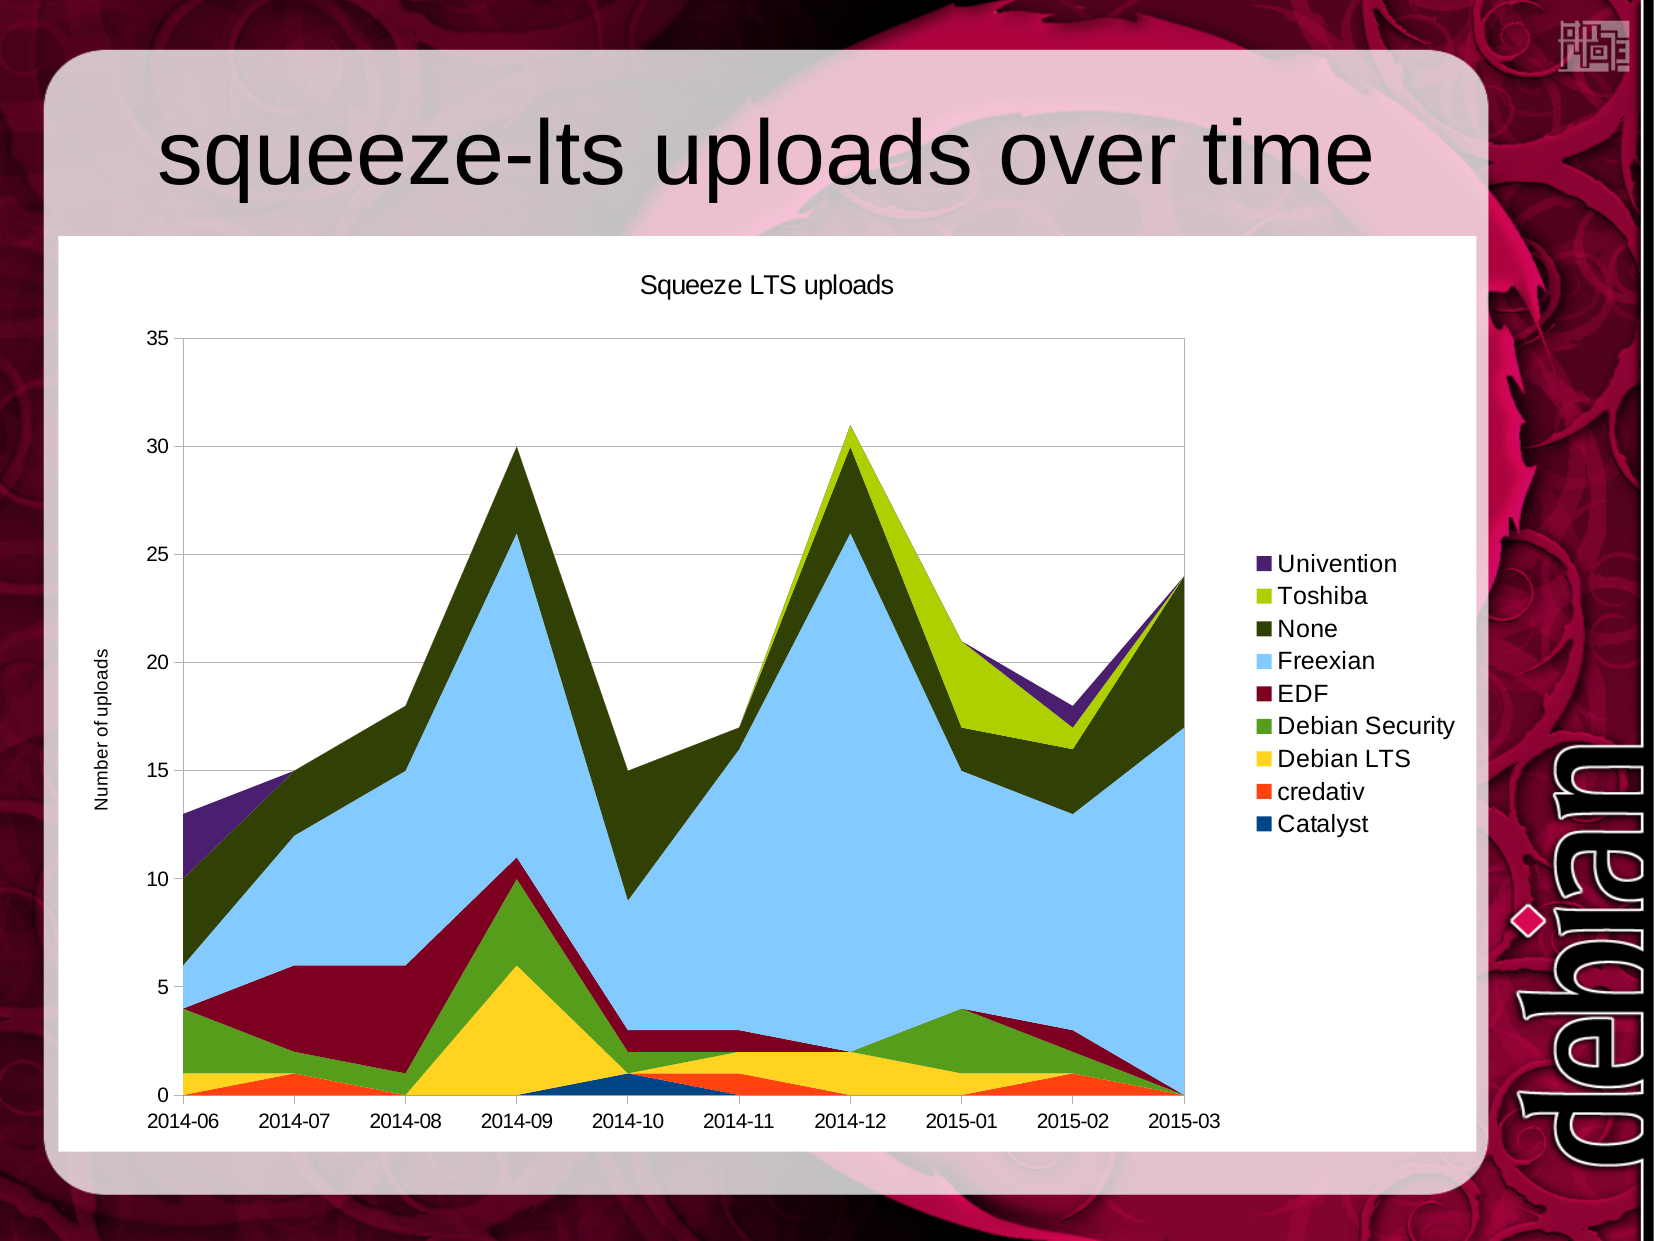

# squeeze-lts uploads over time
### Chart: Squeeze LTS uploads
| Category | Catalyst | credativ | Debian LTS | Debian Security | EDF | Freexian | None | Toshiba | Univention |
|---|---|---|---|---|---|---|---|---|---|
| 2014-06 | None | None | 1.0 | 3.0 | None | 2.0 | 4.0 | None | 3.0 |
| 2014-07 | None | 1.0 | None | 1.0 | 4.0 | 6.0 | 3.0 | None | None |
| 2014-08 | None | None | None | 1.0 | 5.0 | 9.0 | 3.0 | None | None |
| 2014-09 | None | None | 6.0 | 4.0 | 1.0 | 15.0 | 4.0 | None | None |
| 2014-10 | 1.0 | None | None | 1.0 | 1.0 | 6.0 | 6.0 | None | None |
| 2014-11 | None | 1.0 | 1.0 | None | 1.0 | 13.0 | 1.0 | None | None |
| 2014-12 | None | None | 2.0 | None | None | 24.0 | 4.0 | 1.0 | None |
| 2015-01 | None | None | 1.0 | 3.0 | None | 11.0 | 2.0 | 4.0 | None |
| 2015-02 | None | 1.0 | None | 1.0 | 1.0 | 10.0 | 3.0 | 1.0 | 1.0 |
| 2015-03 | None | None | None | None | None | 17.0 | 7.0 | None | None |